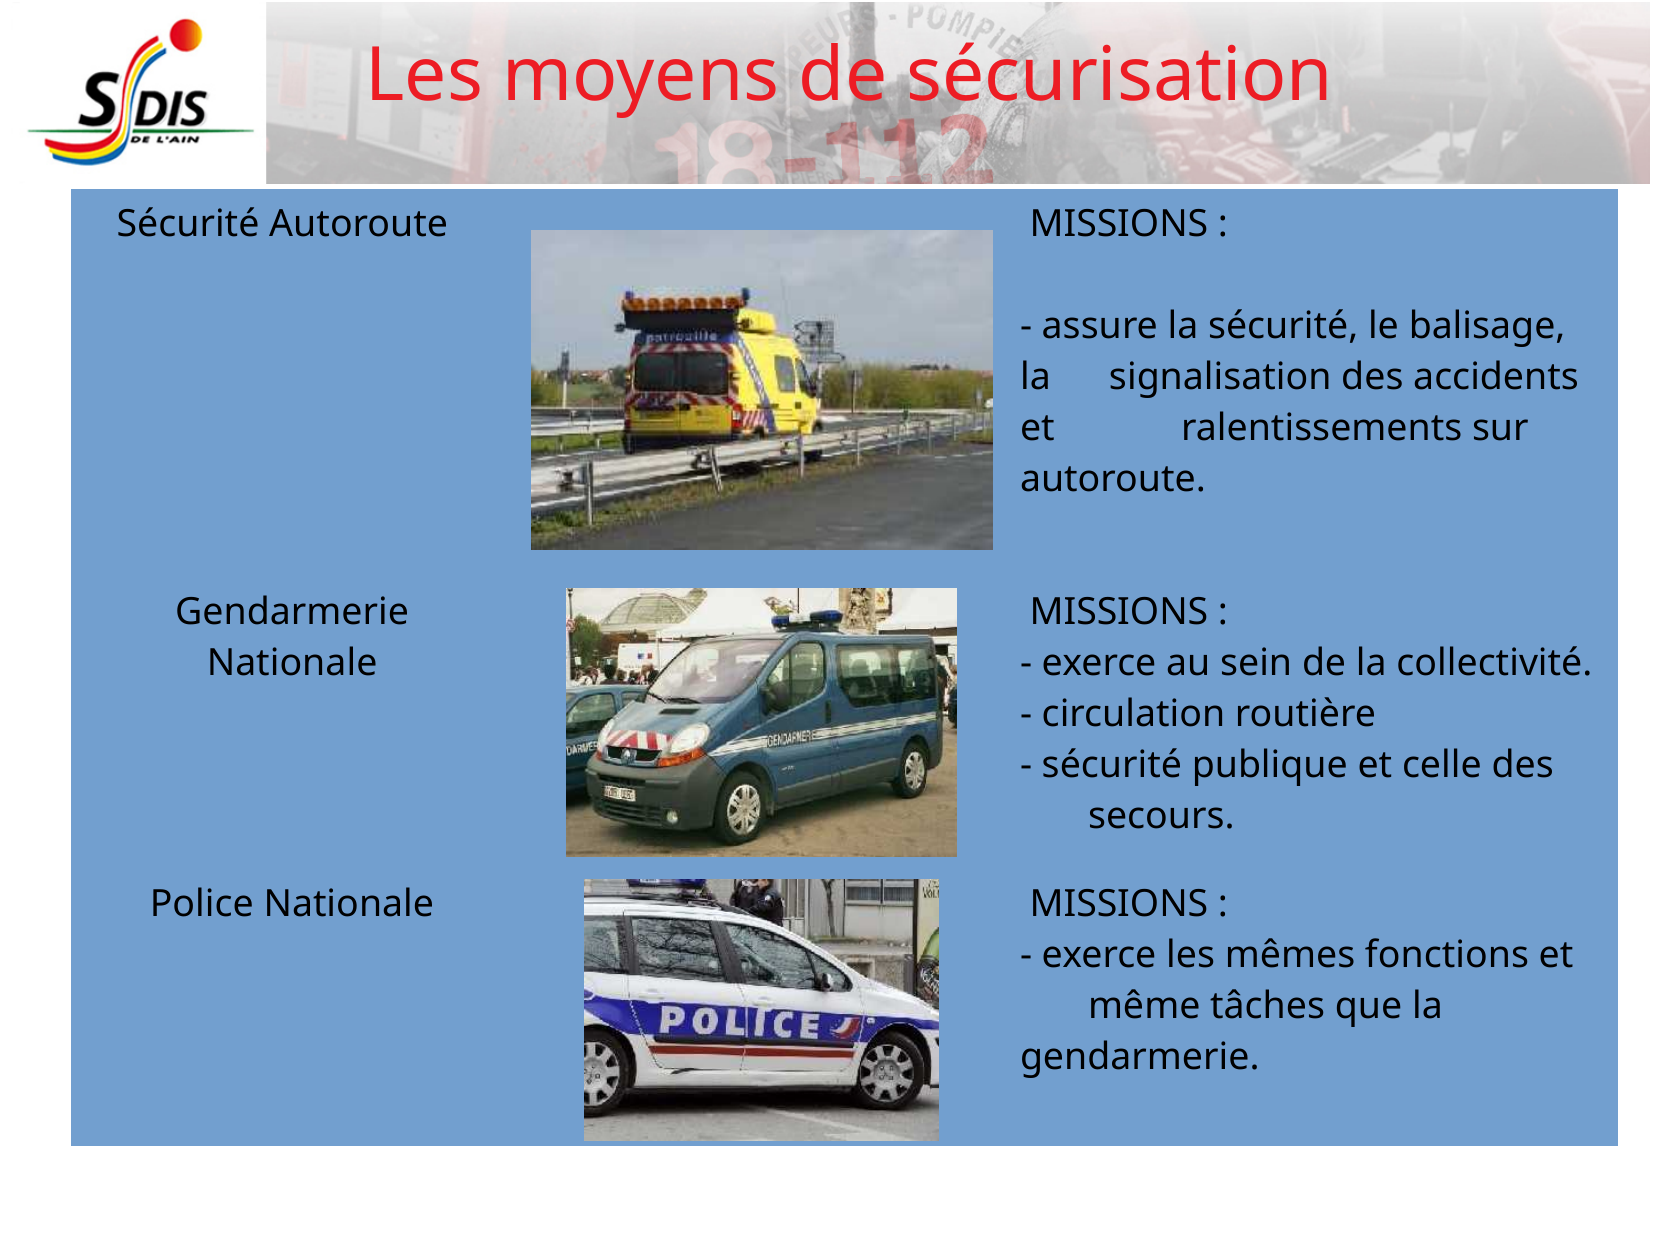

# Les moyens de sécurisation
| Sécurité Autoroute | | MISSIONS : - assure la sécurité, le balisage, la signalisation des accidents et ralentissements sur autoroute. |
| --- | --- | --- |
| Gendarmerie Nationale | | MISSIONS : - exerce au sein de la collectivité. - circulation routière - sécurité publique et celle des secours. |
| Police Nationale | | MISSIONS : - exerce les mêmes fonctions et même tâches que la gendarmerie. |